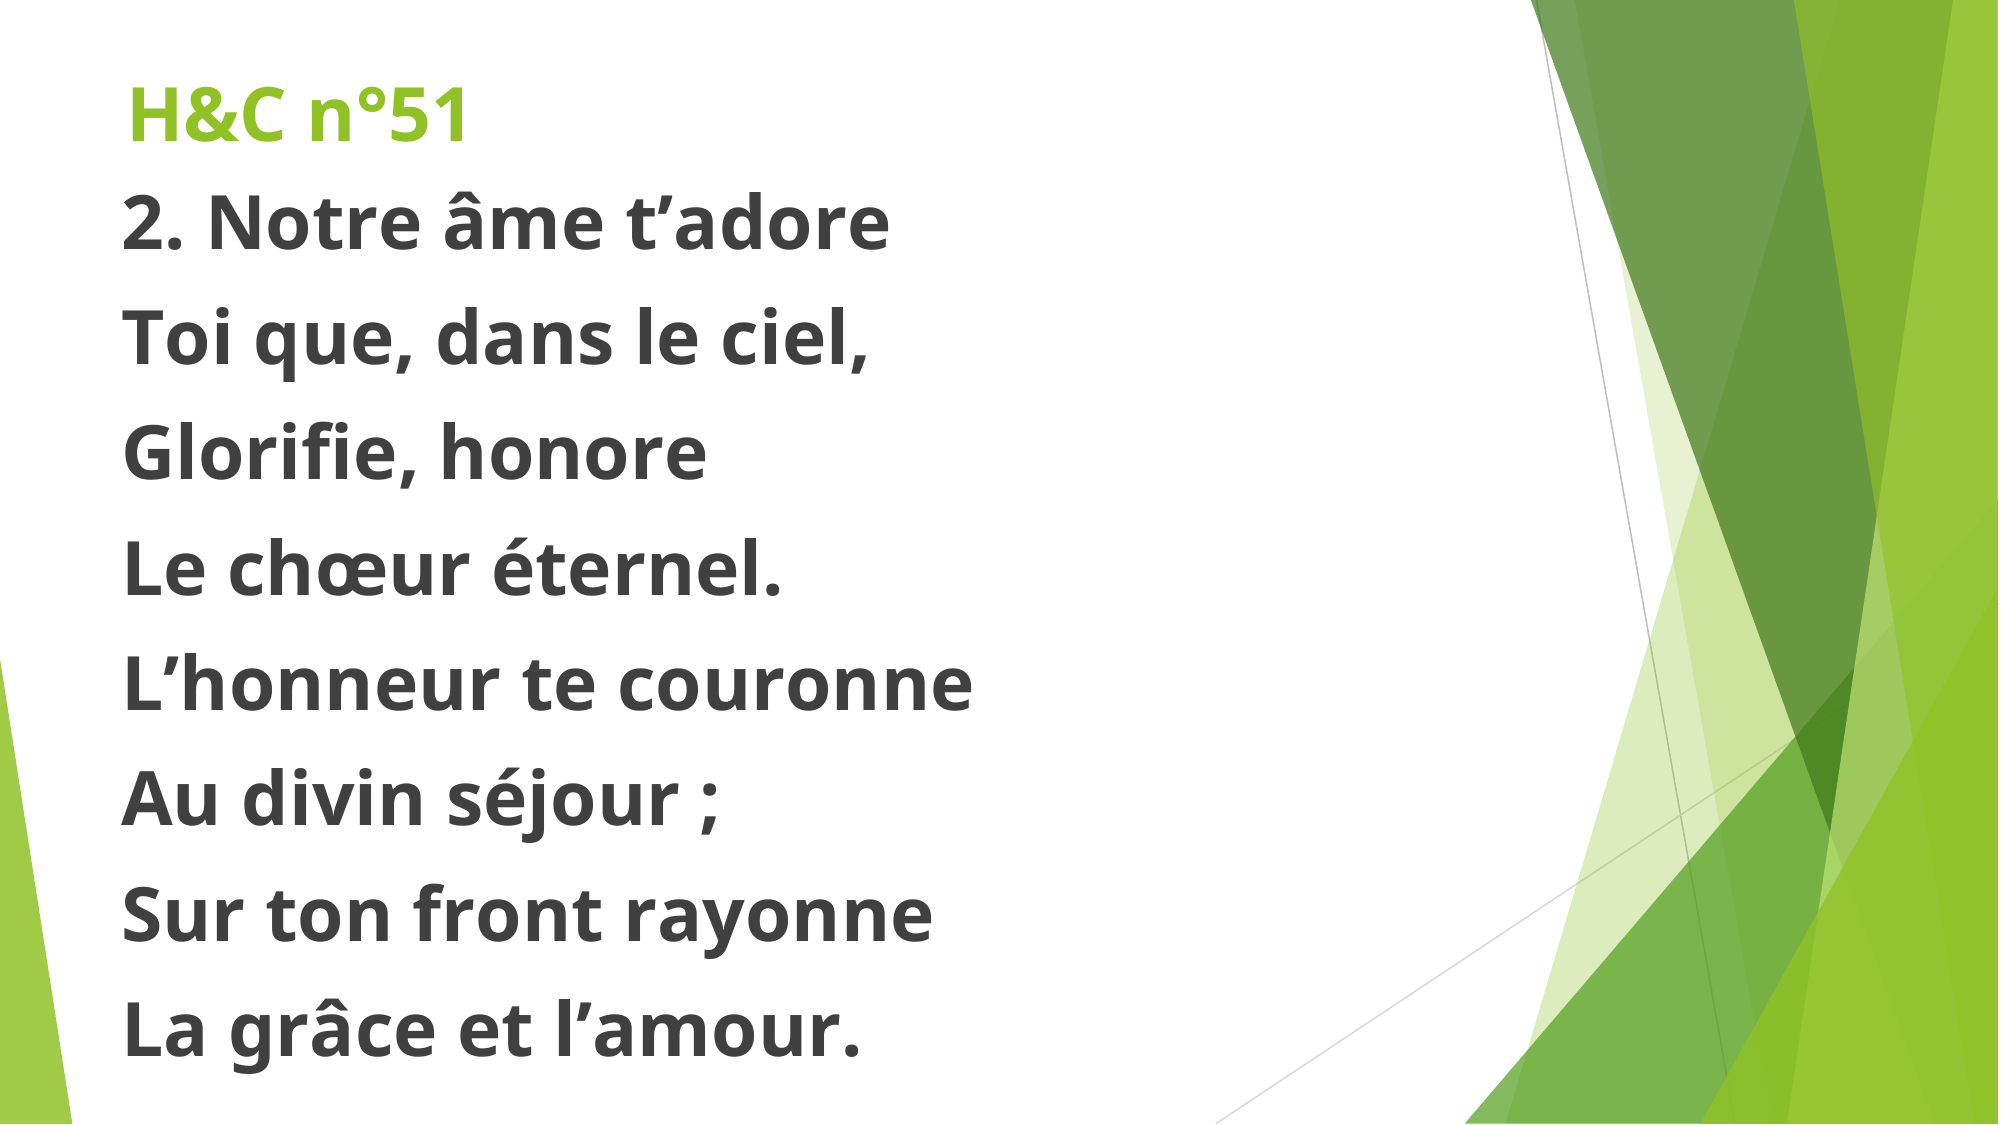

H&C n°51
2. Notre âme t’adore
Toi que, dans le ciel,
Glorifie, honore
Le chœur éternel.
L’honneur te couronne
Au divin séjour ;
Sur ton front rayonne
La grâce et l’amour.